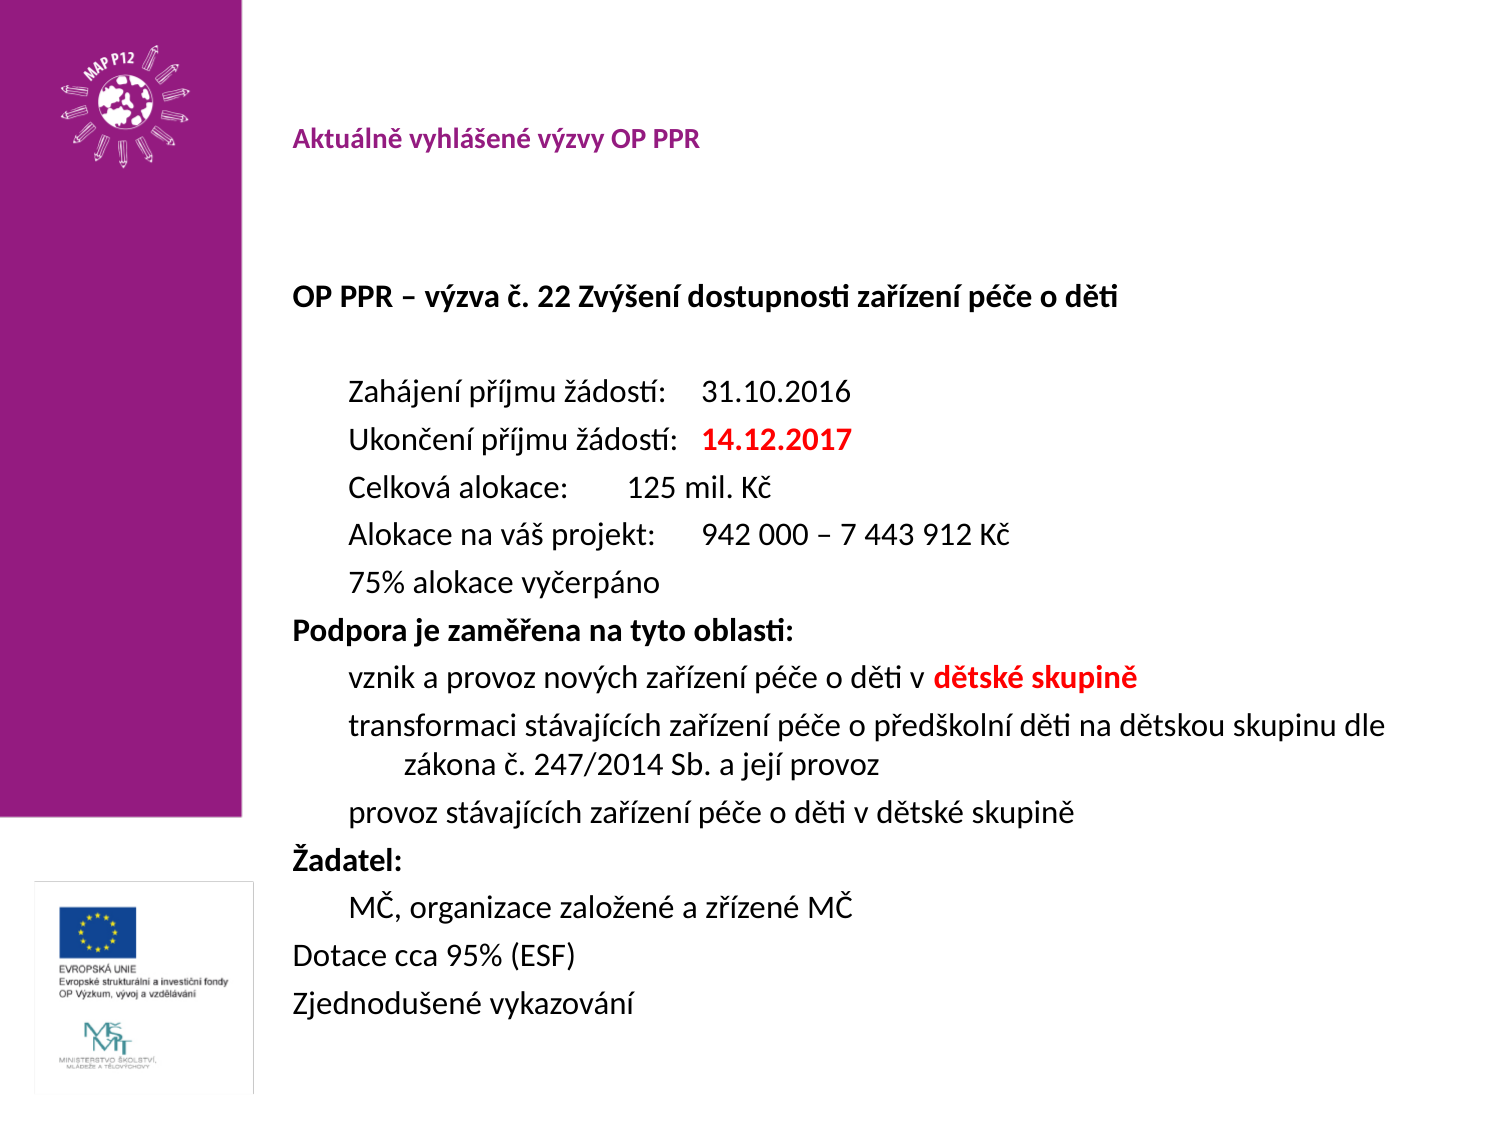

# Aktuálně vyhlášené výzvy OP PPR
OP PPR – výzva č. 22 Zvýšení dostupnosti zařízení péče o děti
Zahájení příjmu žádostí:	31.10.2016
Ukončení příjmu žádostí:	14.12.2017
Celková alokace:	125 mil. Kč
Alokace na váš projekt:	942 000 – 7 443 912 Kč
75% alokace vyčerpáno
Podpora je zaměřena na tyto oblasti:
vznik a provoz nových zařízení péče o děti v dětské skupině
transformaci stávajících zařízení péče o předškolní děti na dětskou skupinu dle zákona č. 247/2014 Sb. a její provoz
provoz stávajících zařízení péče o děti v dětské skupině
Žadatel:
MČ, organizace založené a zřízené MČ
Dotace cca 95% (ESF)
Zjednodušené vykazování